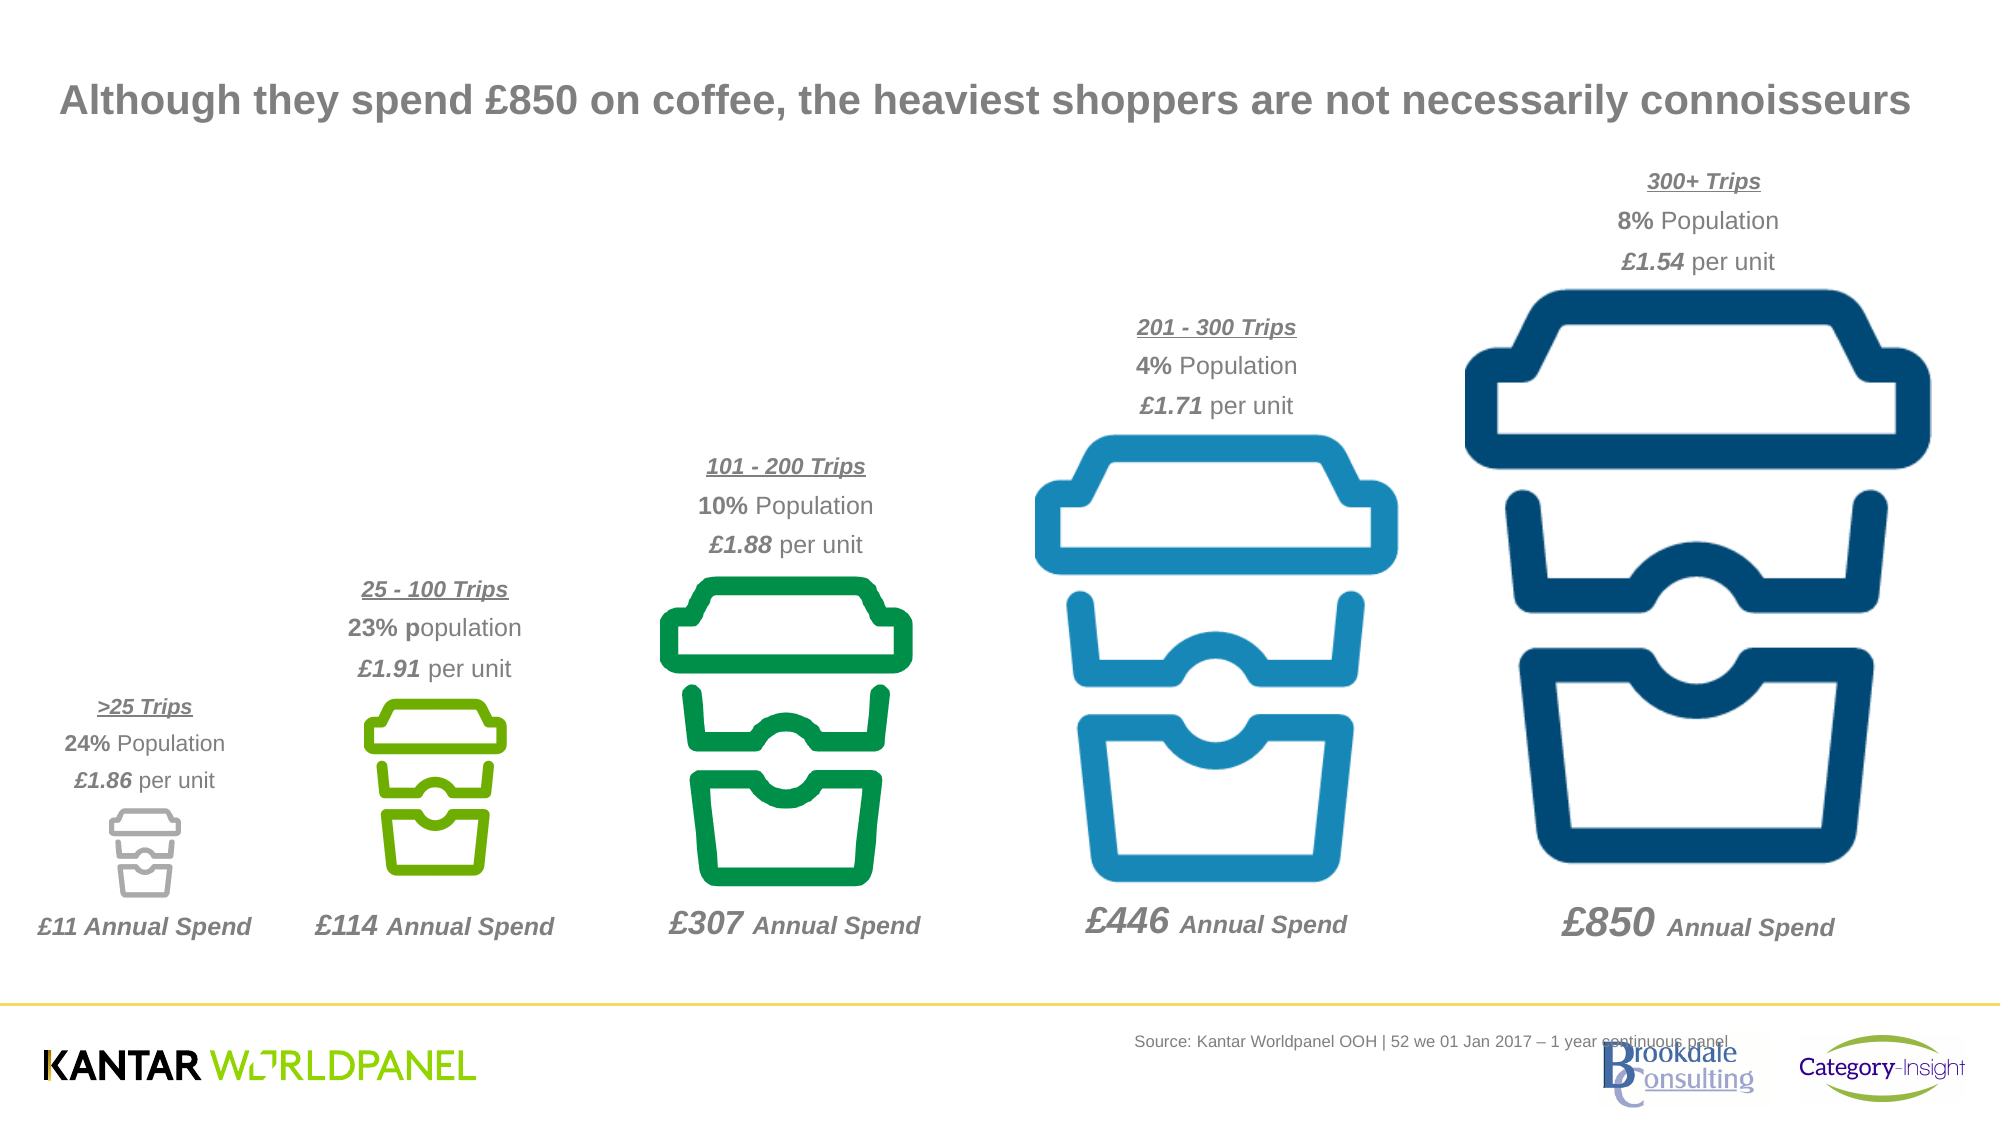

# Although they spend £850 on coffee, the heaviest shoppers are not necessarily connoisseurs
300+ Trips
8% Population
£1.54 per unit
201 - 300 Trips
4% Population
£1.71 per unit
101 - 200 Trips
10% Population
£1.88 per unit
25 - 100 Trips
23% population
£1.91 per unit
>25 Trips
24% Population
£1.86 per unit
£850 Annual Spend
£446 Annual Spend
£307 Annual Spend
£114 Annual Spend
£11 Annual Spend
Source: Kantar Worldpanel OOH | 52 we 01 Jan 2017 – 1 year continuous panel